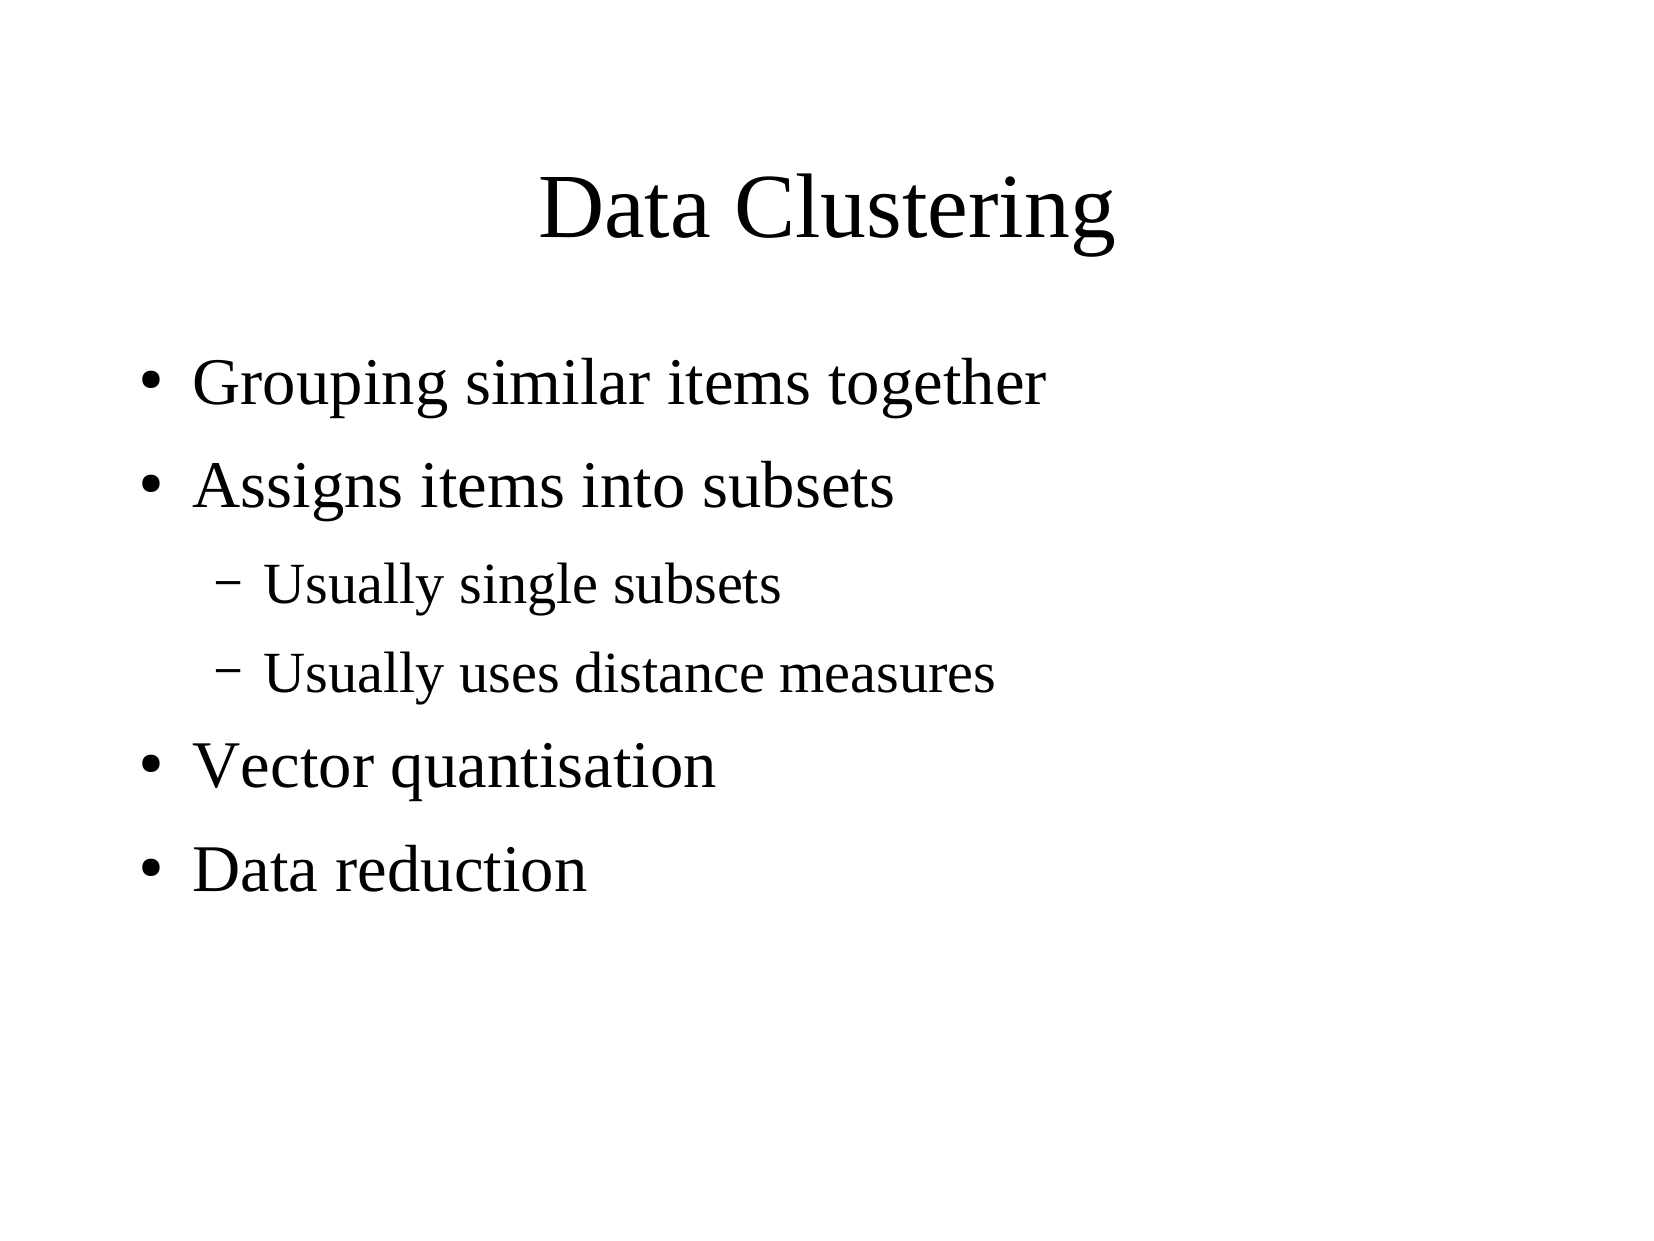

# Data Clustering
Grouping similar items together
Assigns items into subsets
Usually single subsets
Usually uses distance measures
Vector quantisation
Data reduction